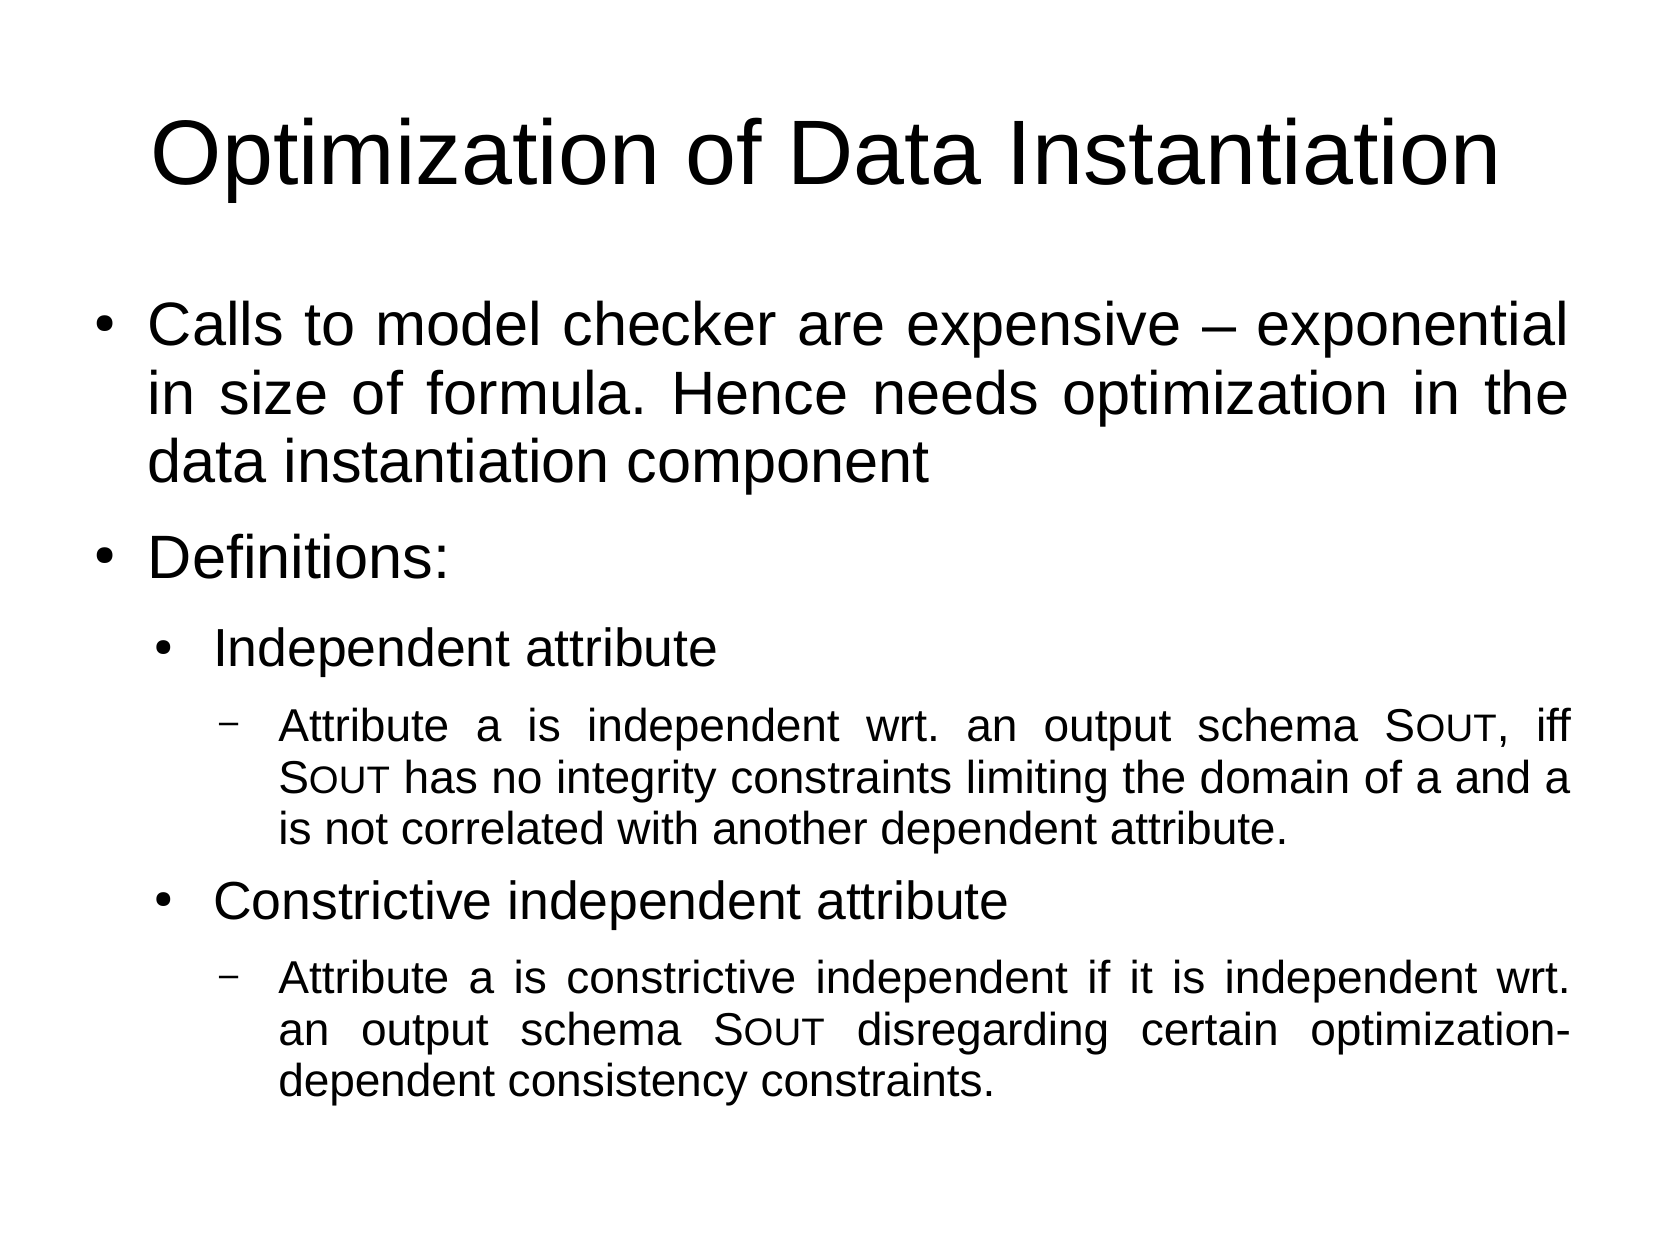

# Optimization of Data Instantiation
Calls to model checker are expensive – exponential in size of formula. Hence needs optimization in the data instantiation component
Definitions:
Independent attribute
Attribute a is independent wrt. an output schema SOUT, iff SOUT has no integrity constraints limiting the domain of a and a is not correlated with another dependent attribute.
Constrictive independent attribute
Attribute a is constrictive independent if it is independent wrt. an output schema SOUT disregarding certain optimization-dependent consistency constraints.